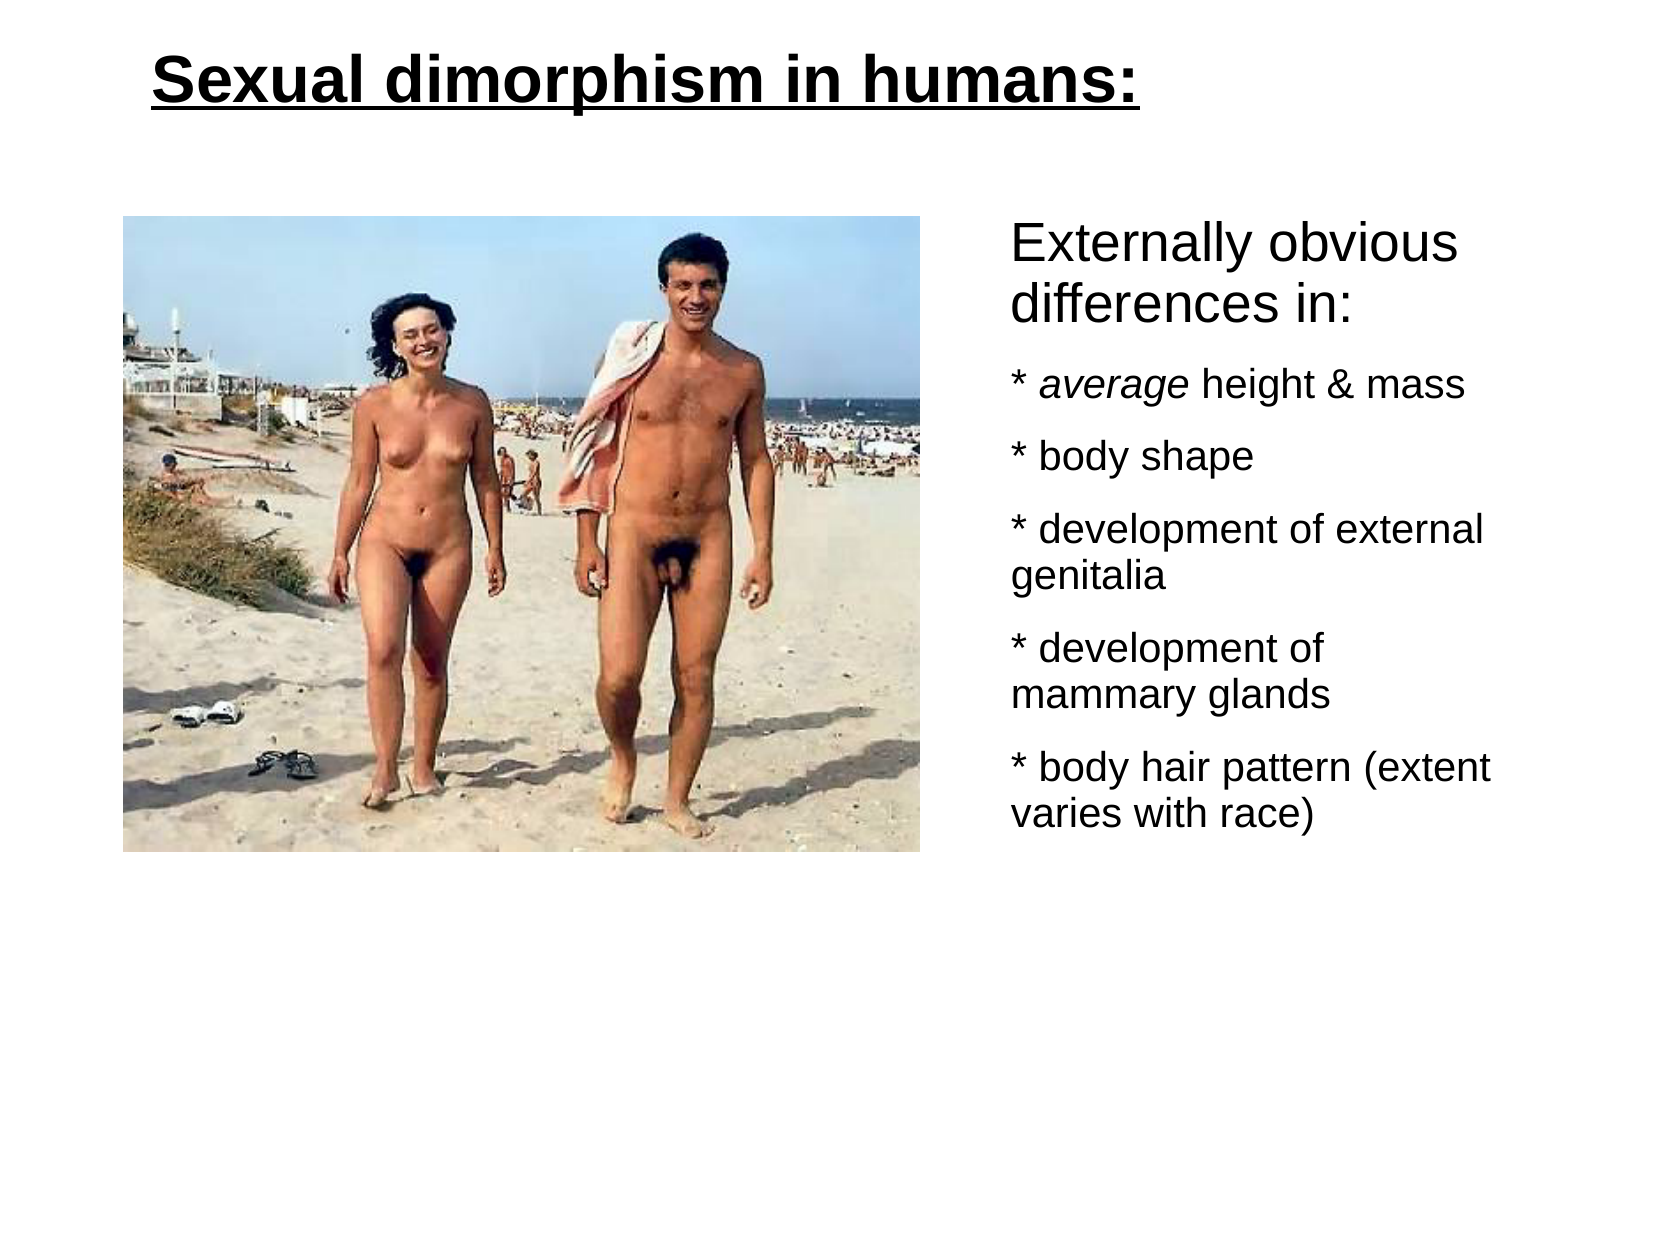

Sexual dimorphism in humans:
Externally obvious differences in:
* average height & mass
* body shape
* development of external genitalia
* development of mammary glands
* body hair pattern (extent varies with race)